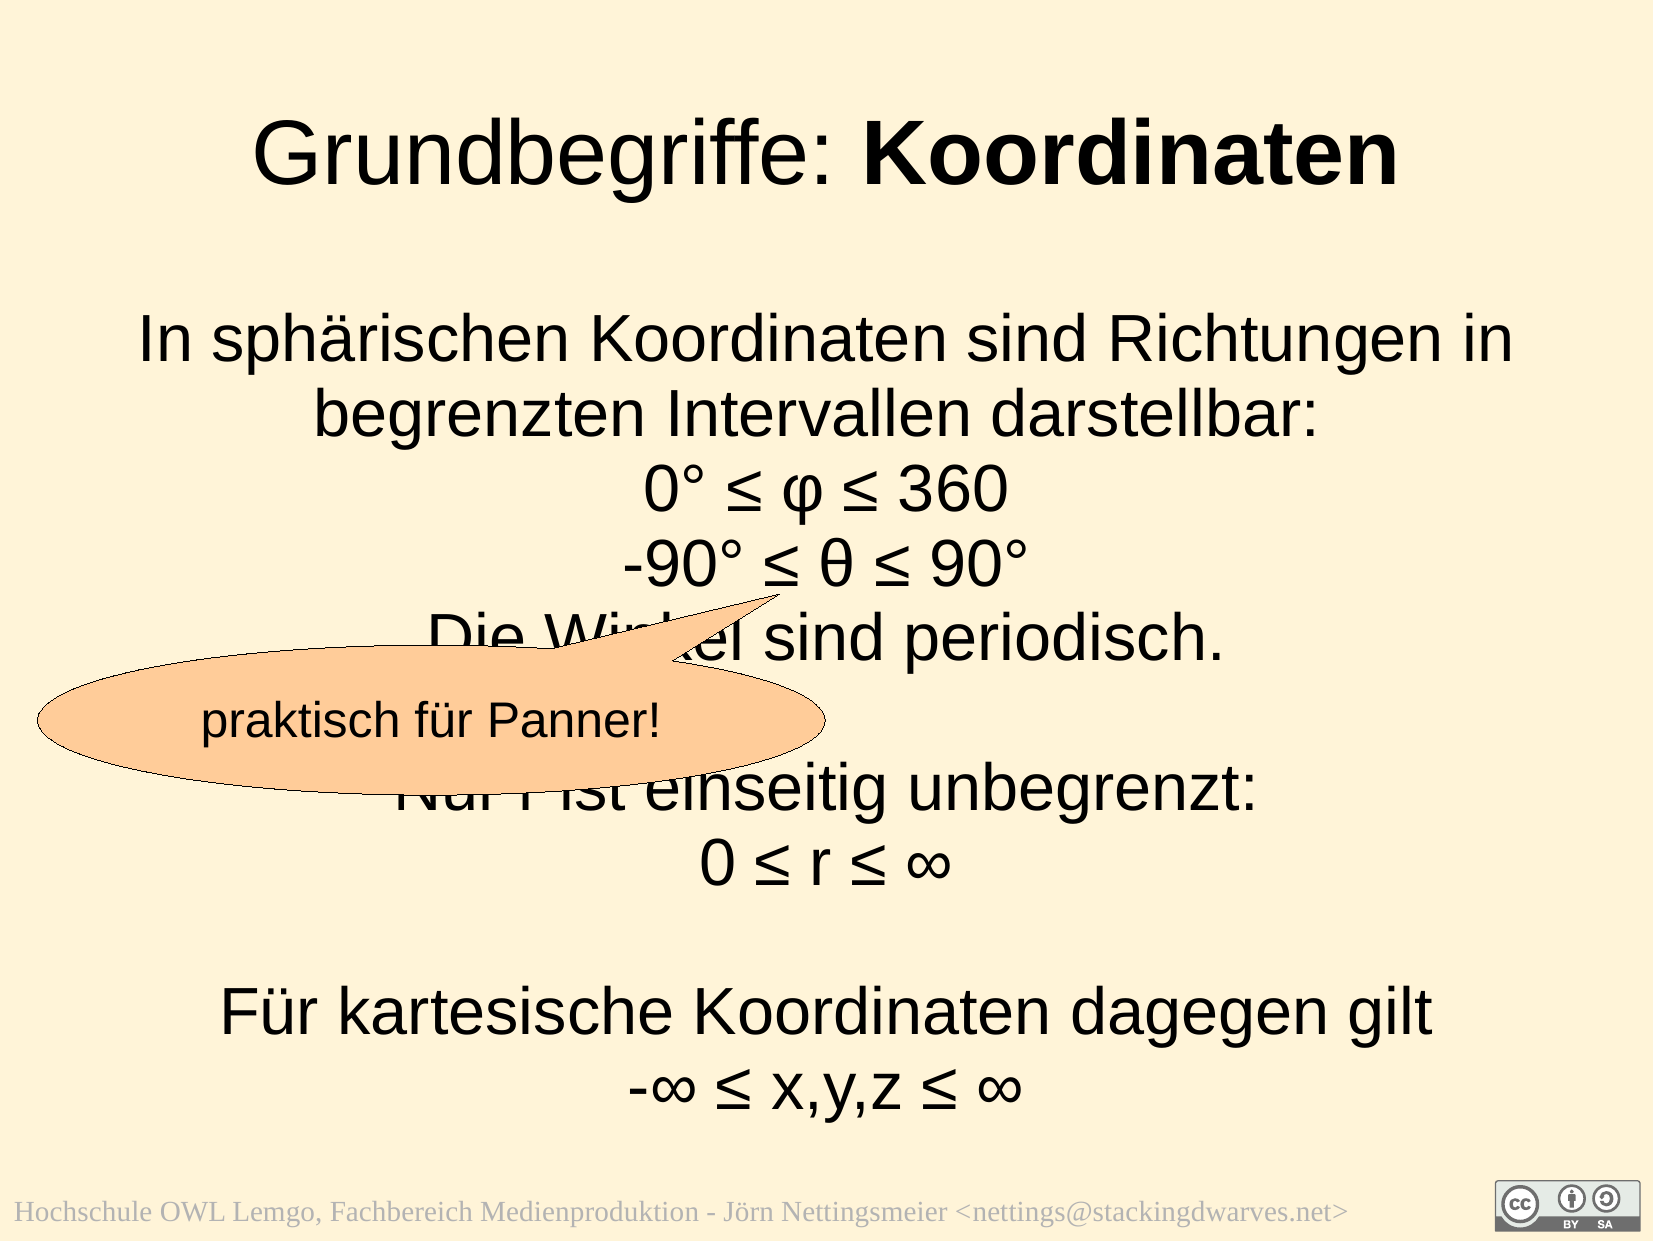

# Grundbegriffe: Koordinaten
In sphärischen Koordinaten sind Richtungen in begrenzten Intervallen darstellbar:
0° ≤ φ ≤ 360
-90° ≤ θ ≤ 90°
Die Winkel sind periodisch.
Nur r ist einseitig unbegrenzt:
0 ≤ r ≤ ∞
Für kartesische Koordinaten dagegen gilt
-∞ ≤ x,y,z ≤ ∞
praktisch für Panner!